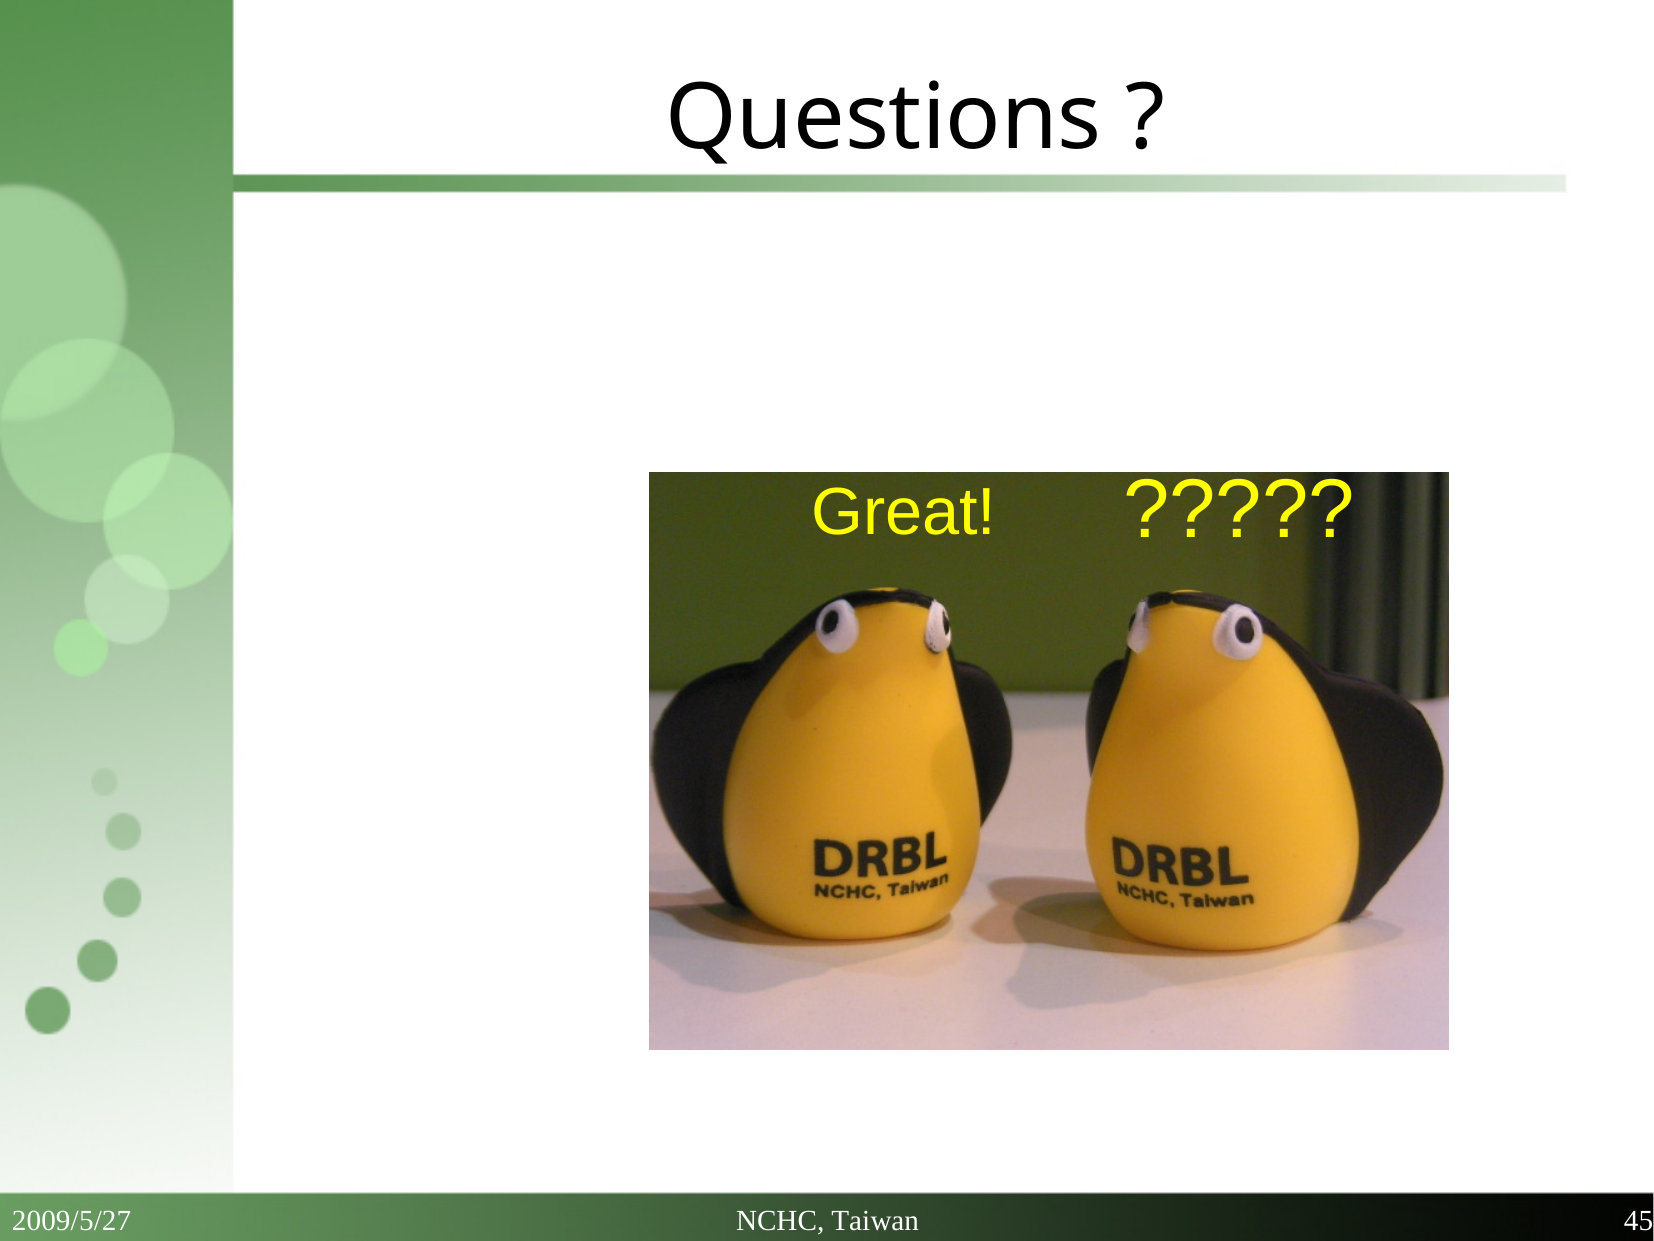

# Questions ?
?????
Great!
2009/5/27
NCHC, Taiwan
45